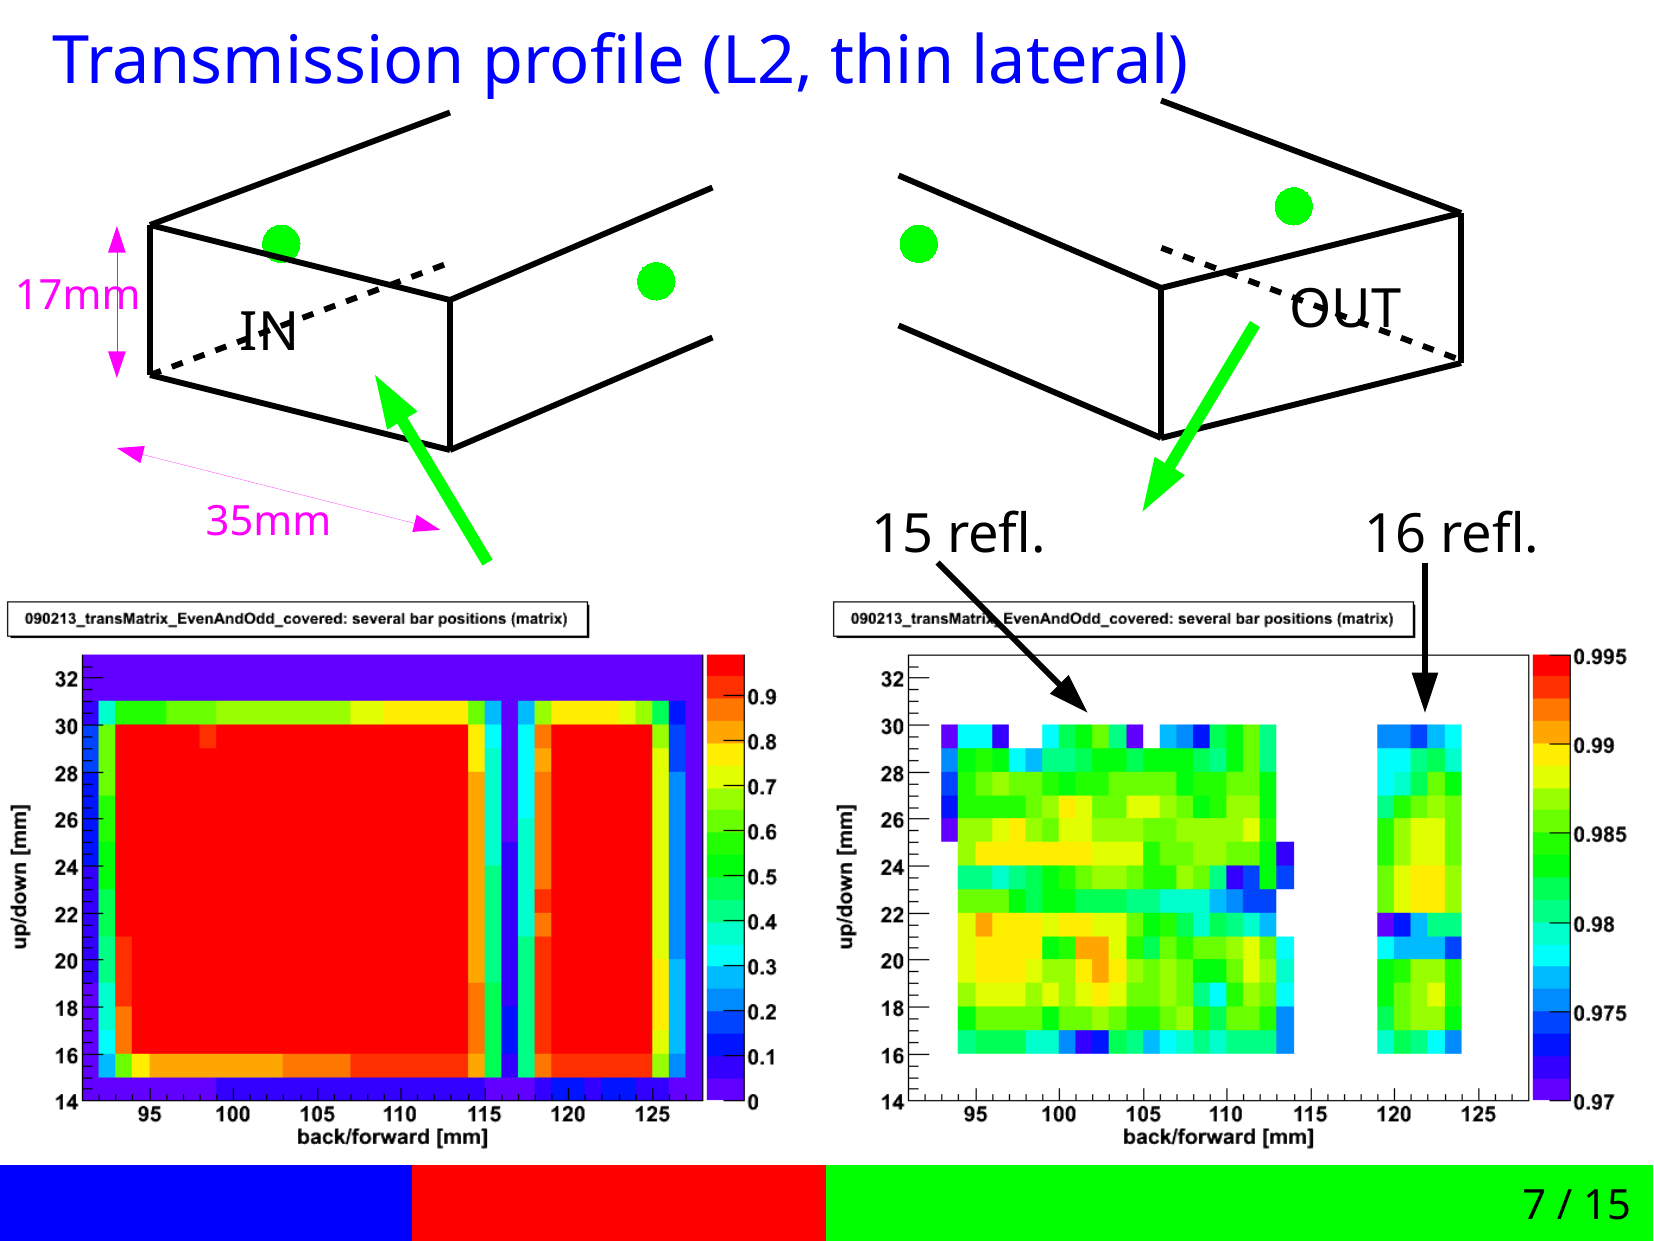

Transmission profile (L2, thin lateral)
17mm
OUT
IN
35mm
15 refl.
16 refl.
7 / 15